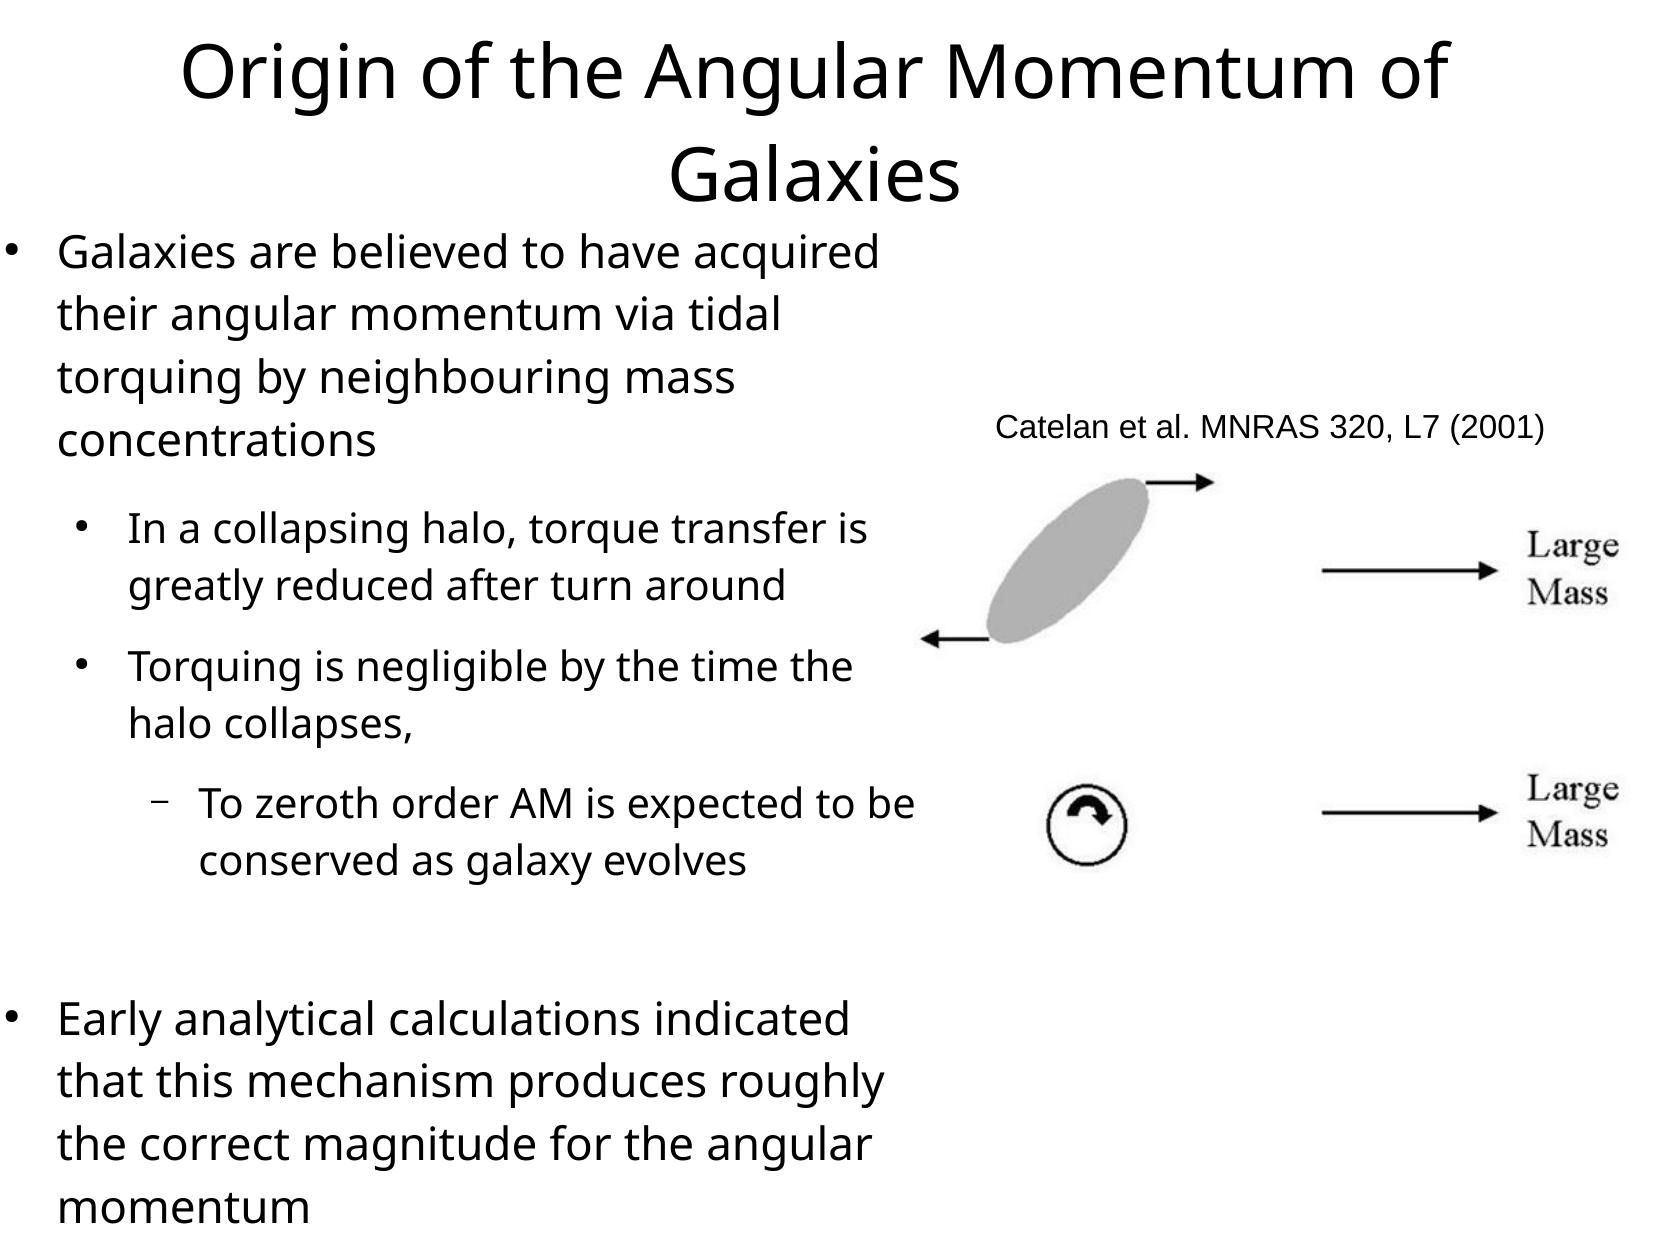

# Origin of the Angular Momentum of Galaxies
Galaxies are believed to have acquired their angular momentum via tidal torquing by neighbouring mass concentrations
In a collapsing halo, torque transfer is greatly reduced after turn around
Torquing is negligible by the time the halo collapses,
To zeroth order AM is expected to be conserved as galaxy evolves
Early analytical calculations indicated that this mechanism produces roughly the correct magnitude for the angular momentum
(Peebles, 1969, Doroshkevich 1970)
Catelan et al. MNRAS 320, L7 (2001)